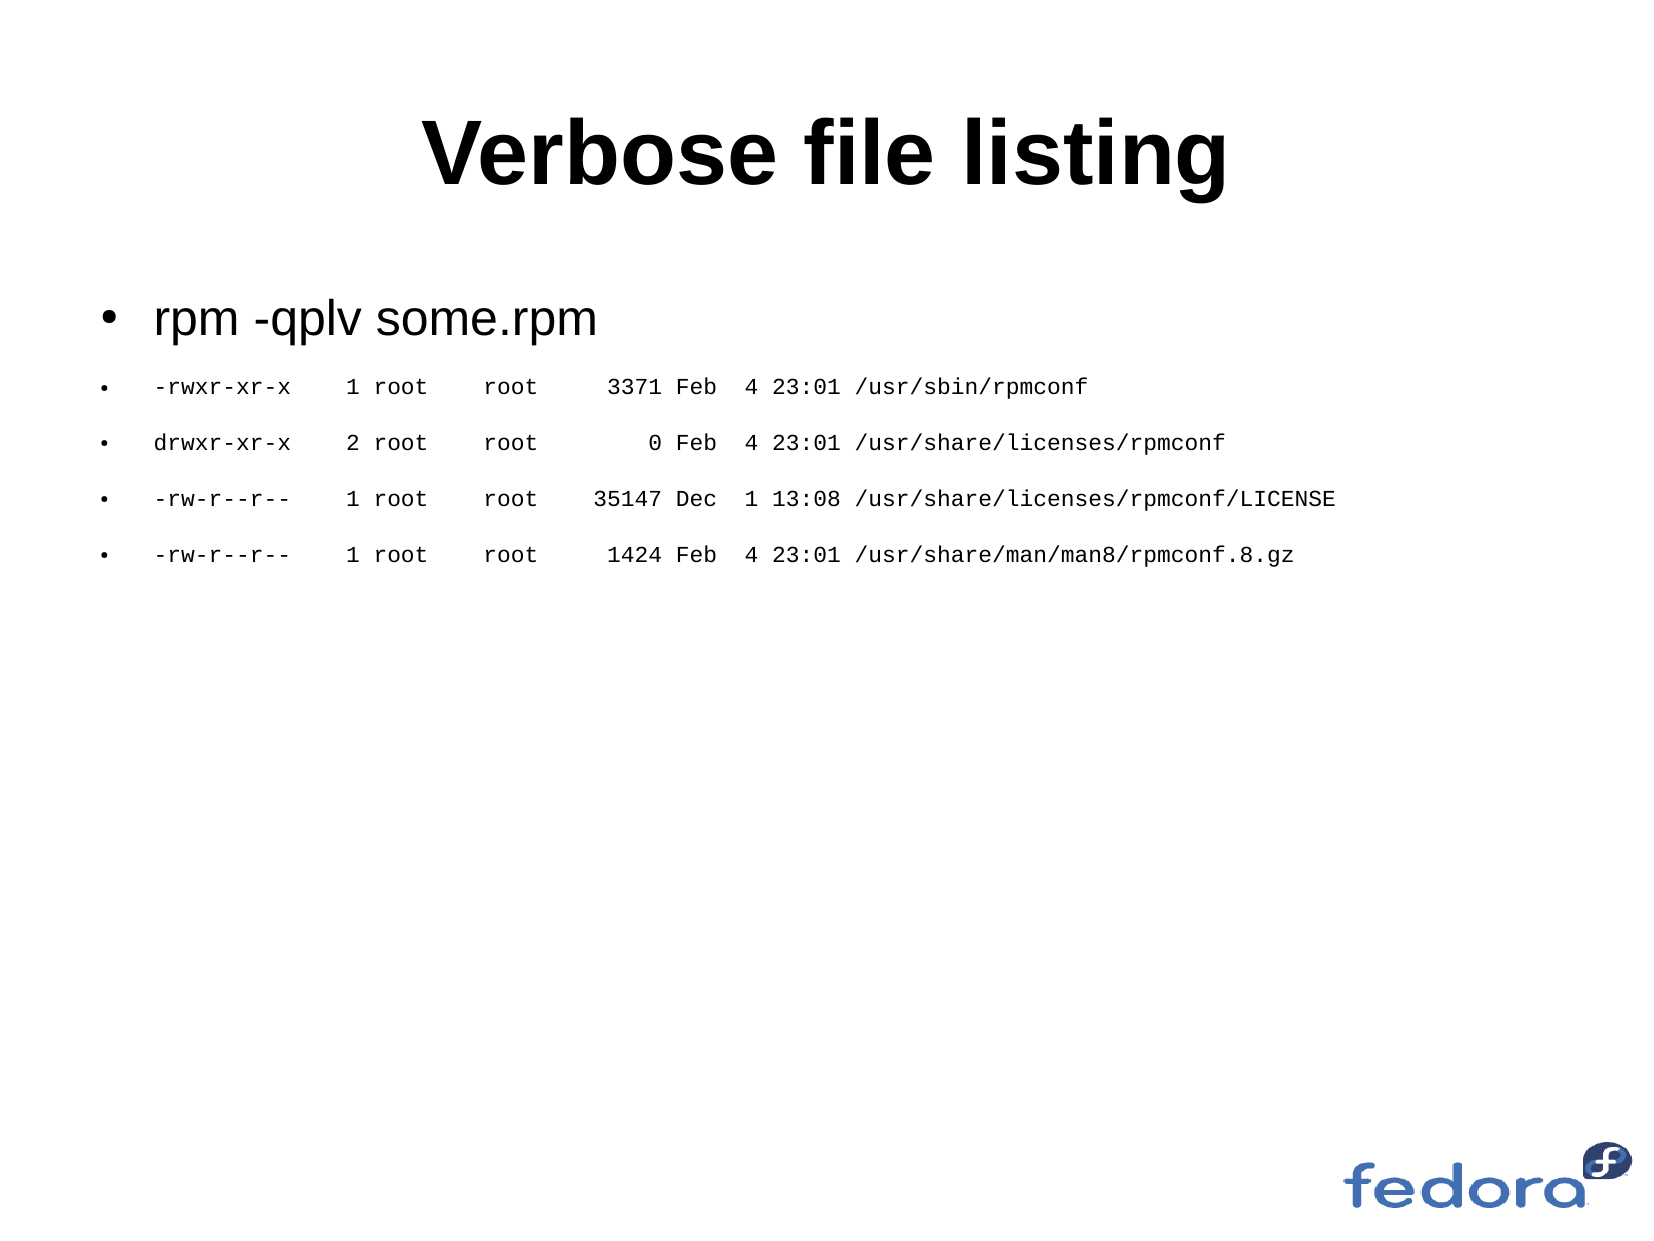

# Verbose file listing
rpm -qplv some.rpm
-rwxr-xr-x 1 root root 3371 Feb 4 23:01 /usr/sbin/rpmconf
drwxr-xr-x 2 root root 0 Feb 4 23:01 /usr/share/licenses/rpmconf
-rw-r--r-- 1 root root 35147 Dec 1 13:08 /usr/share/licenses/rpmconf/LICENSE
-rw-r--r-- 1 root root 1424 Feb 4 23:01 /usr/share/man/man8/rpmconf.8.gz